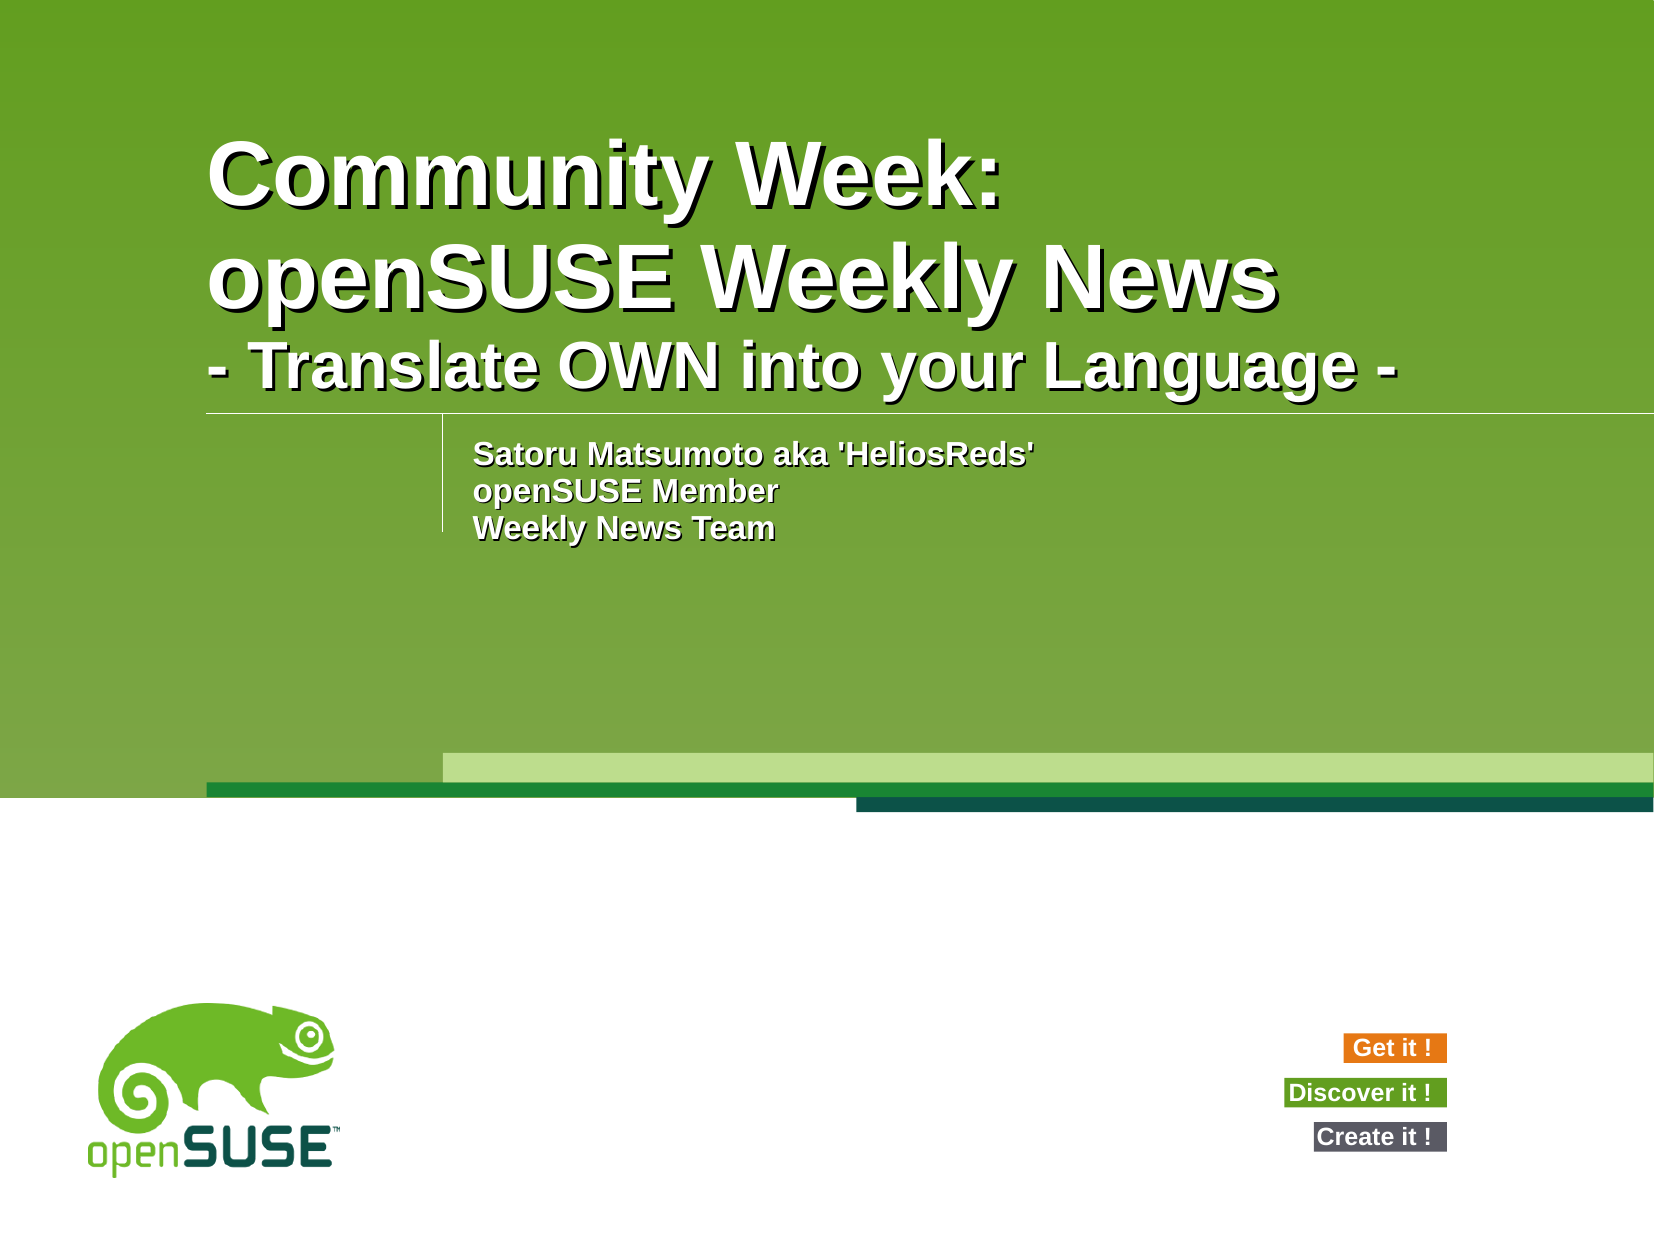

Community Week:
openSUSE Weekly News
- Translate OWN into your Language -
Satoru Matsumoto aka 'HeliosReds'
openSUSE Member
Weekly News Team
Get it !
Discover it !
Create it !